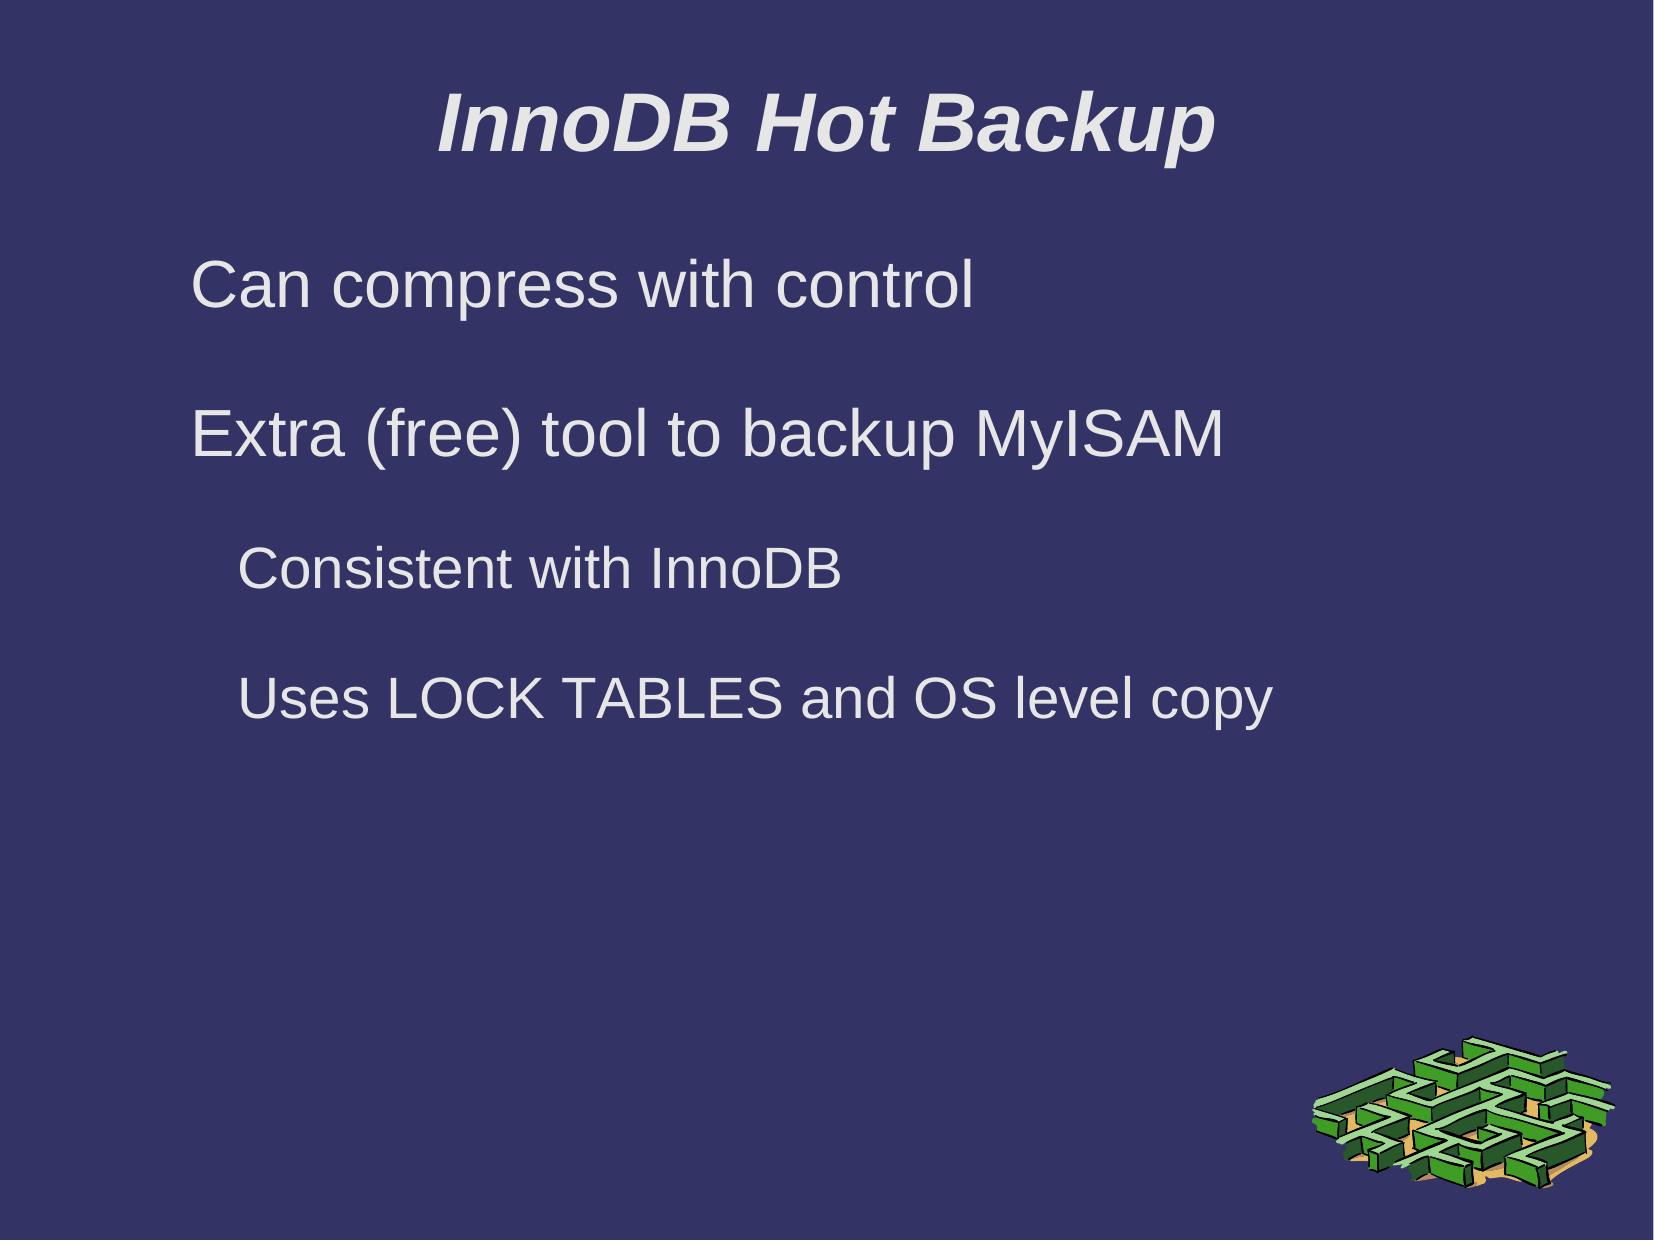

# InnoDB Hot Backup
Can compress with control
Extra (free) tool to backup MyISAM
Consistent with InnoDB
Uses LOCK TABLES and OS level copy